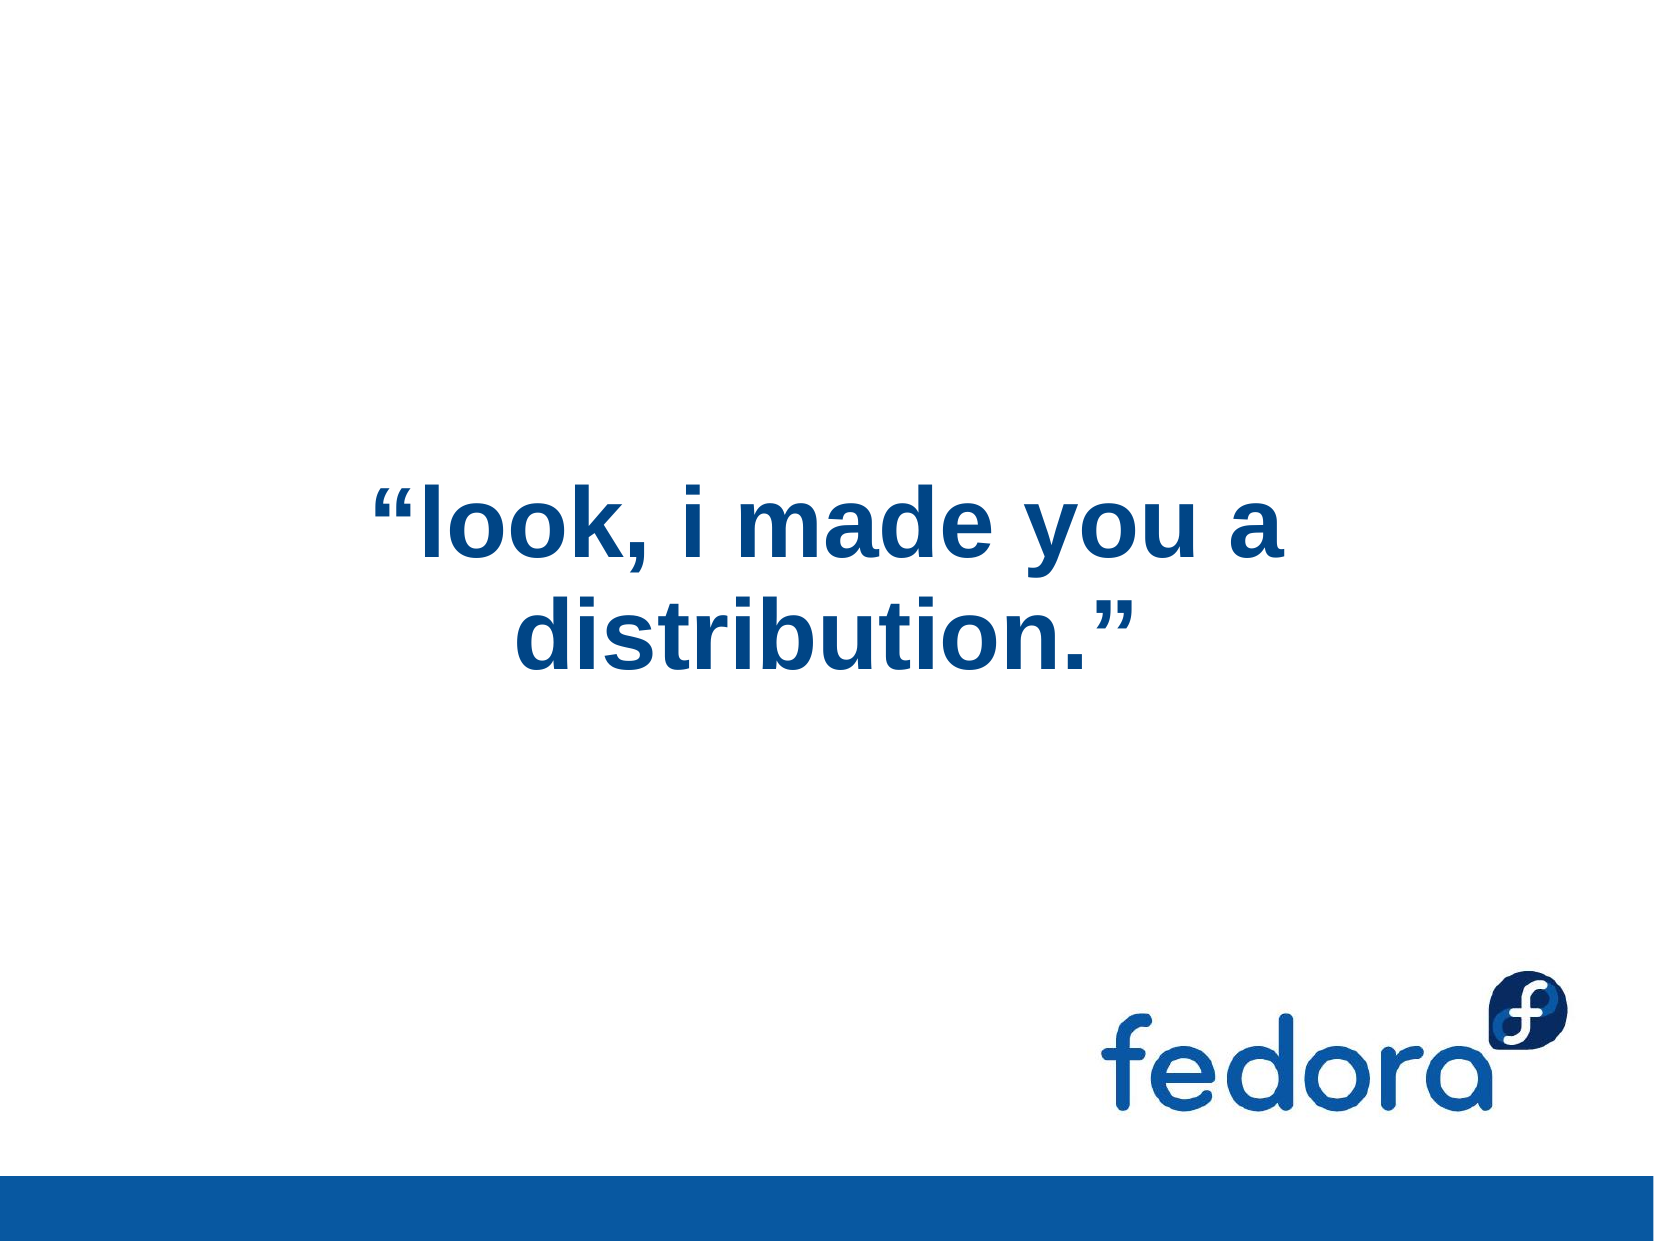

# “look, i made you a distribution.”